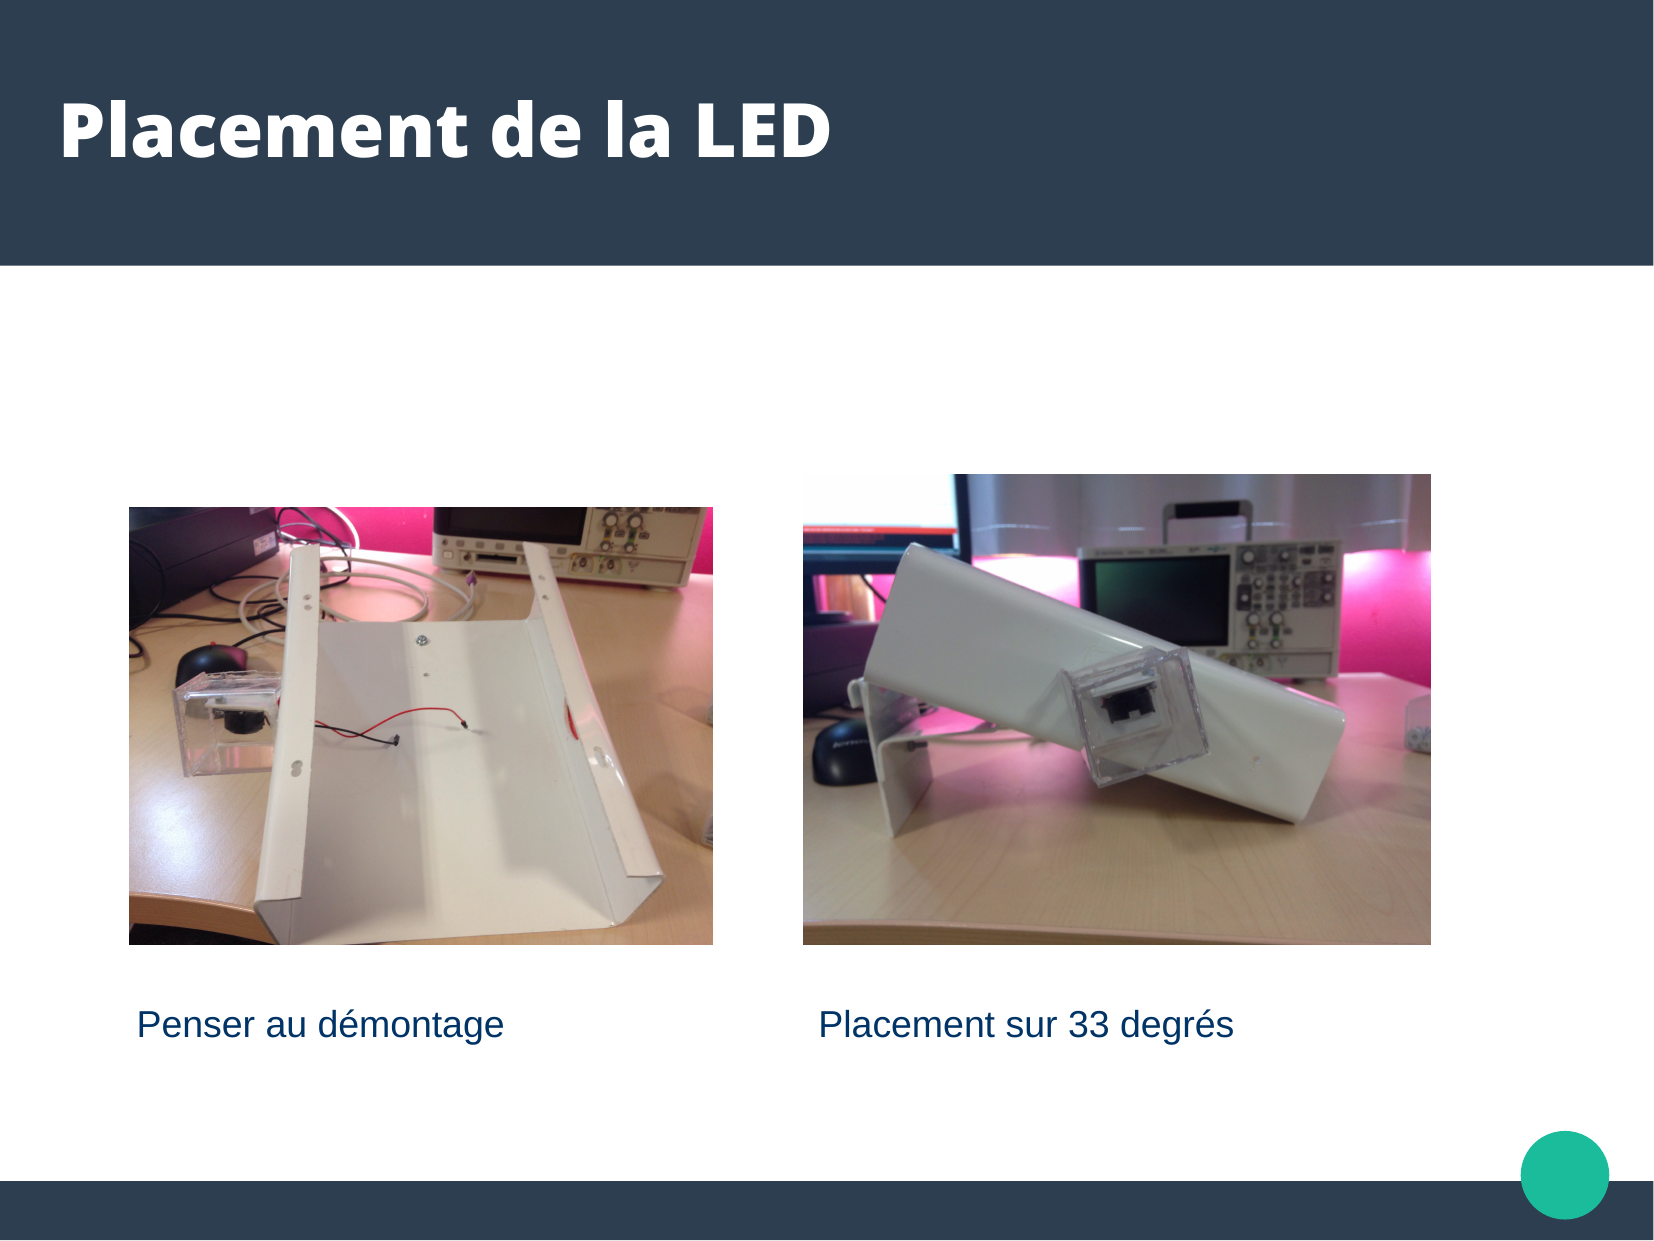

# Placement de la LED
Penser au démontage Placement sur 33 degrés